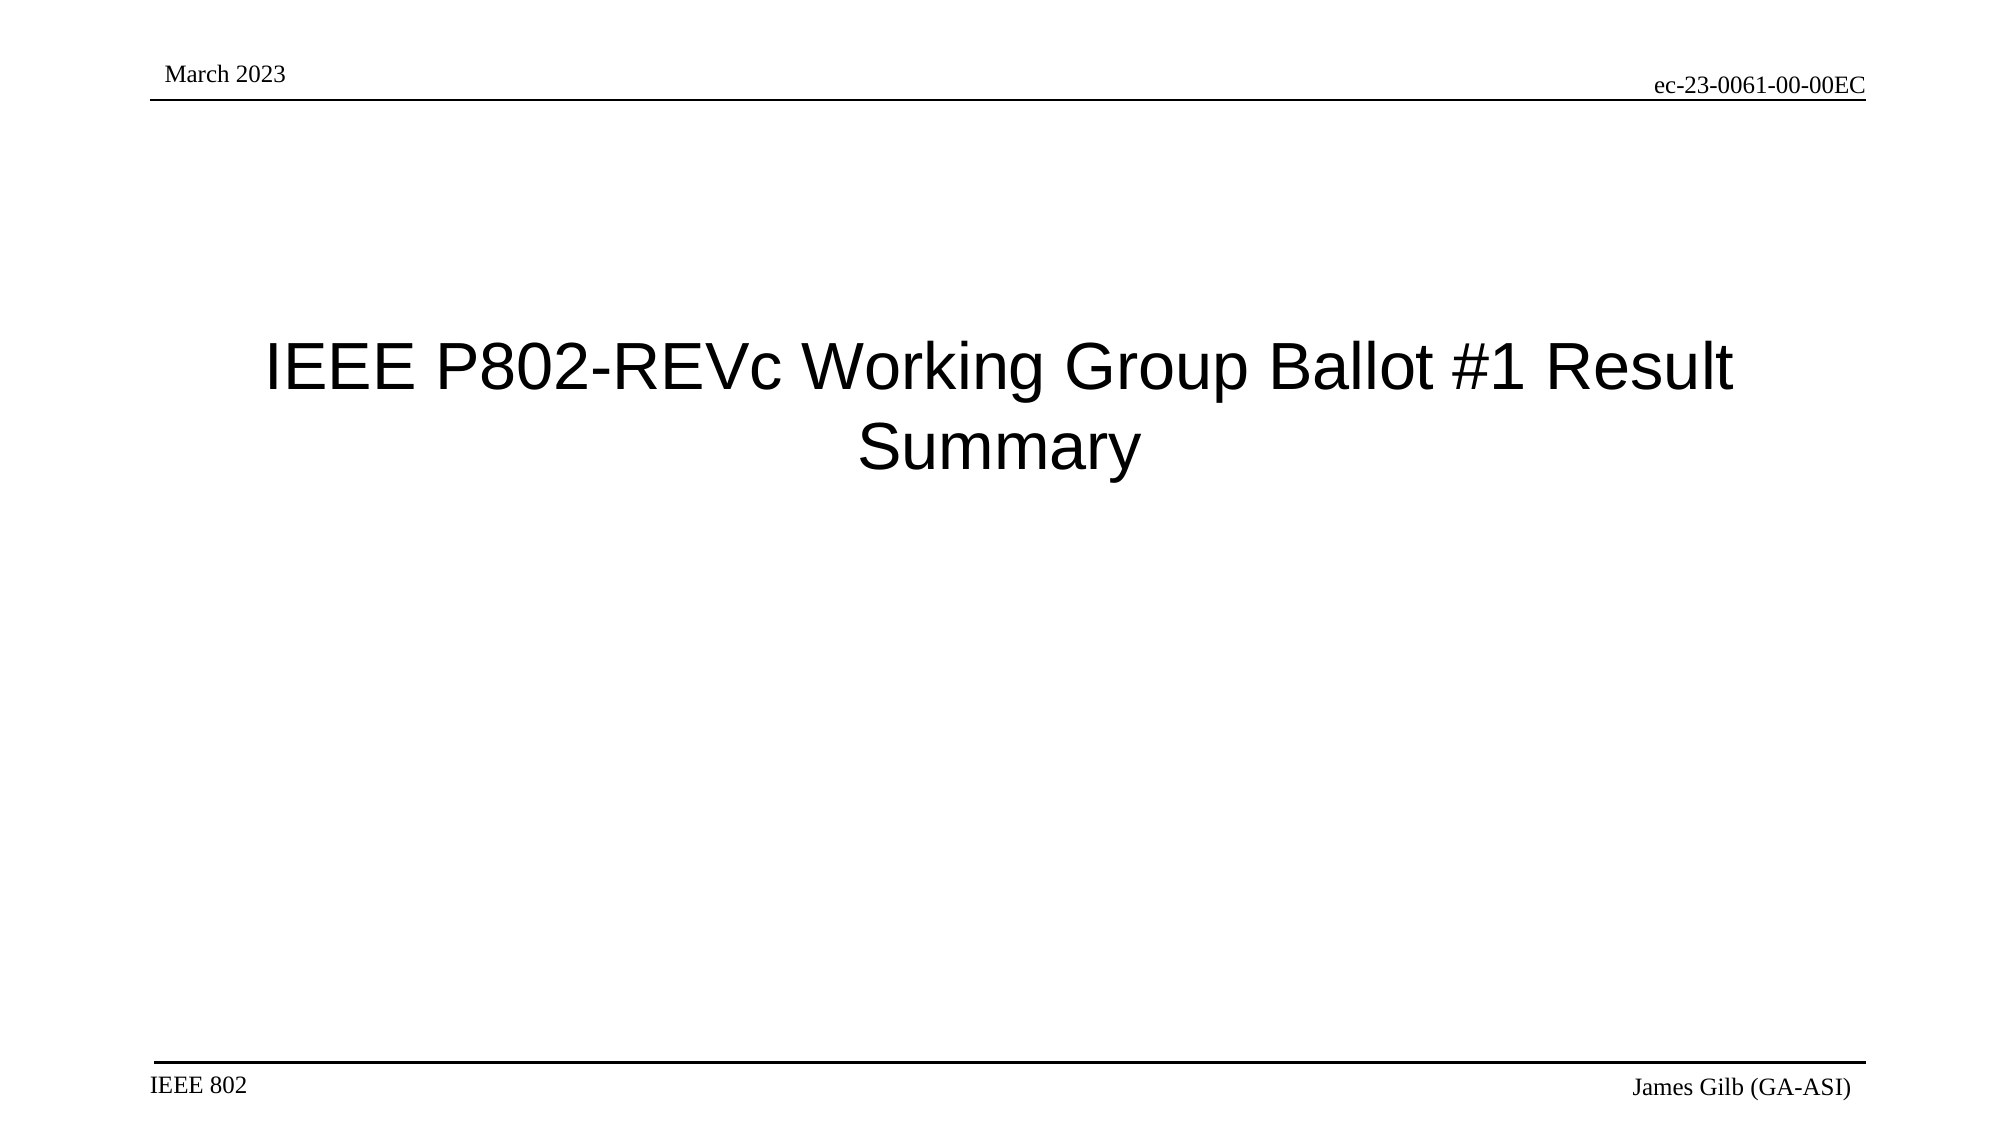

# IEEE P802-REVc Working Group Ballot #1 Result Summary